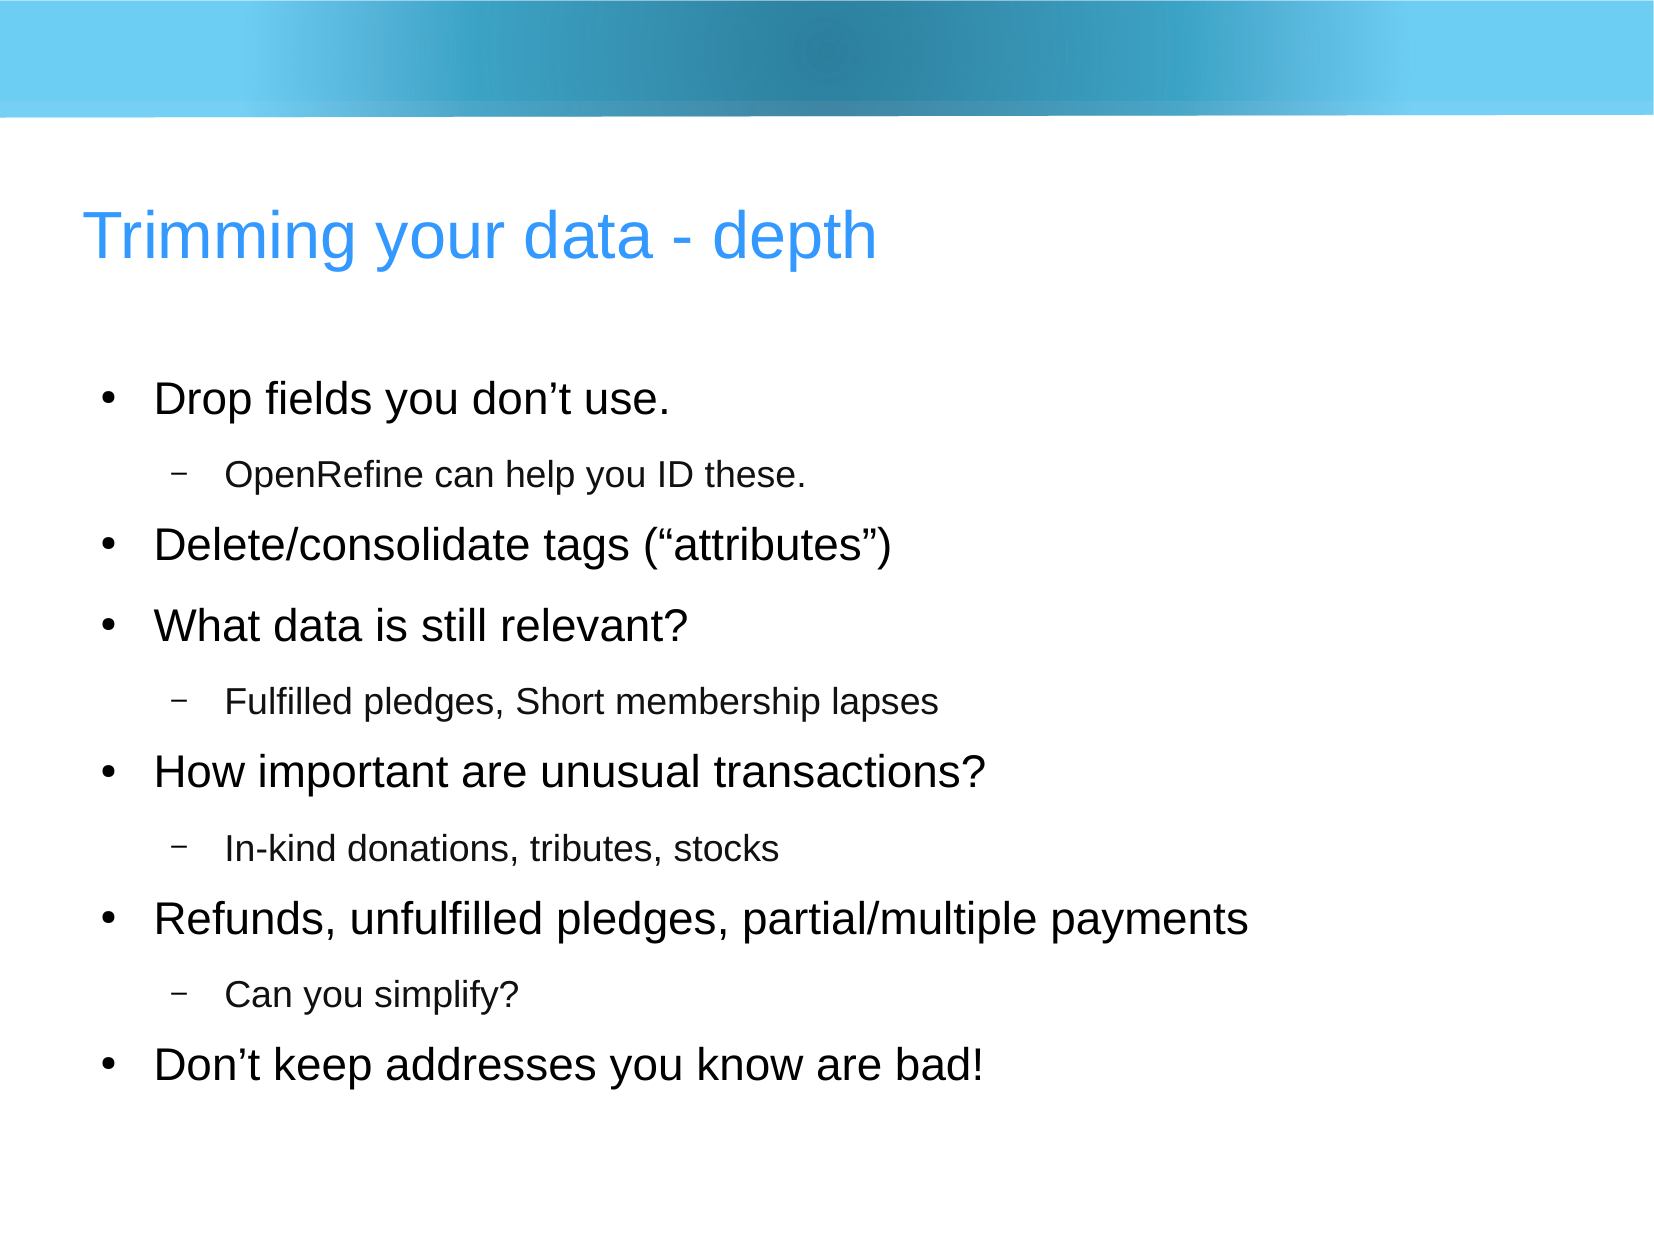

# Trimming your data - depth
Drop fields you don’t use.
OpenRefine can help you ID these.
Delete/consolidate tags (“attributes”)
What data is still relevant?
Fulfilled pledges, Short membership lapses
How important are unusual transactions?
In-kind donations, tributes, stocks
Refunds, unfulfilled pledges, partial/multiple payments
Can you simplify?
Don’t keep addresses you know are bad!